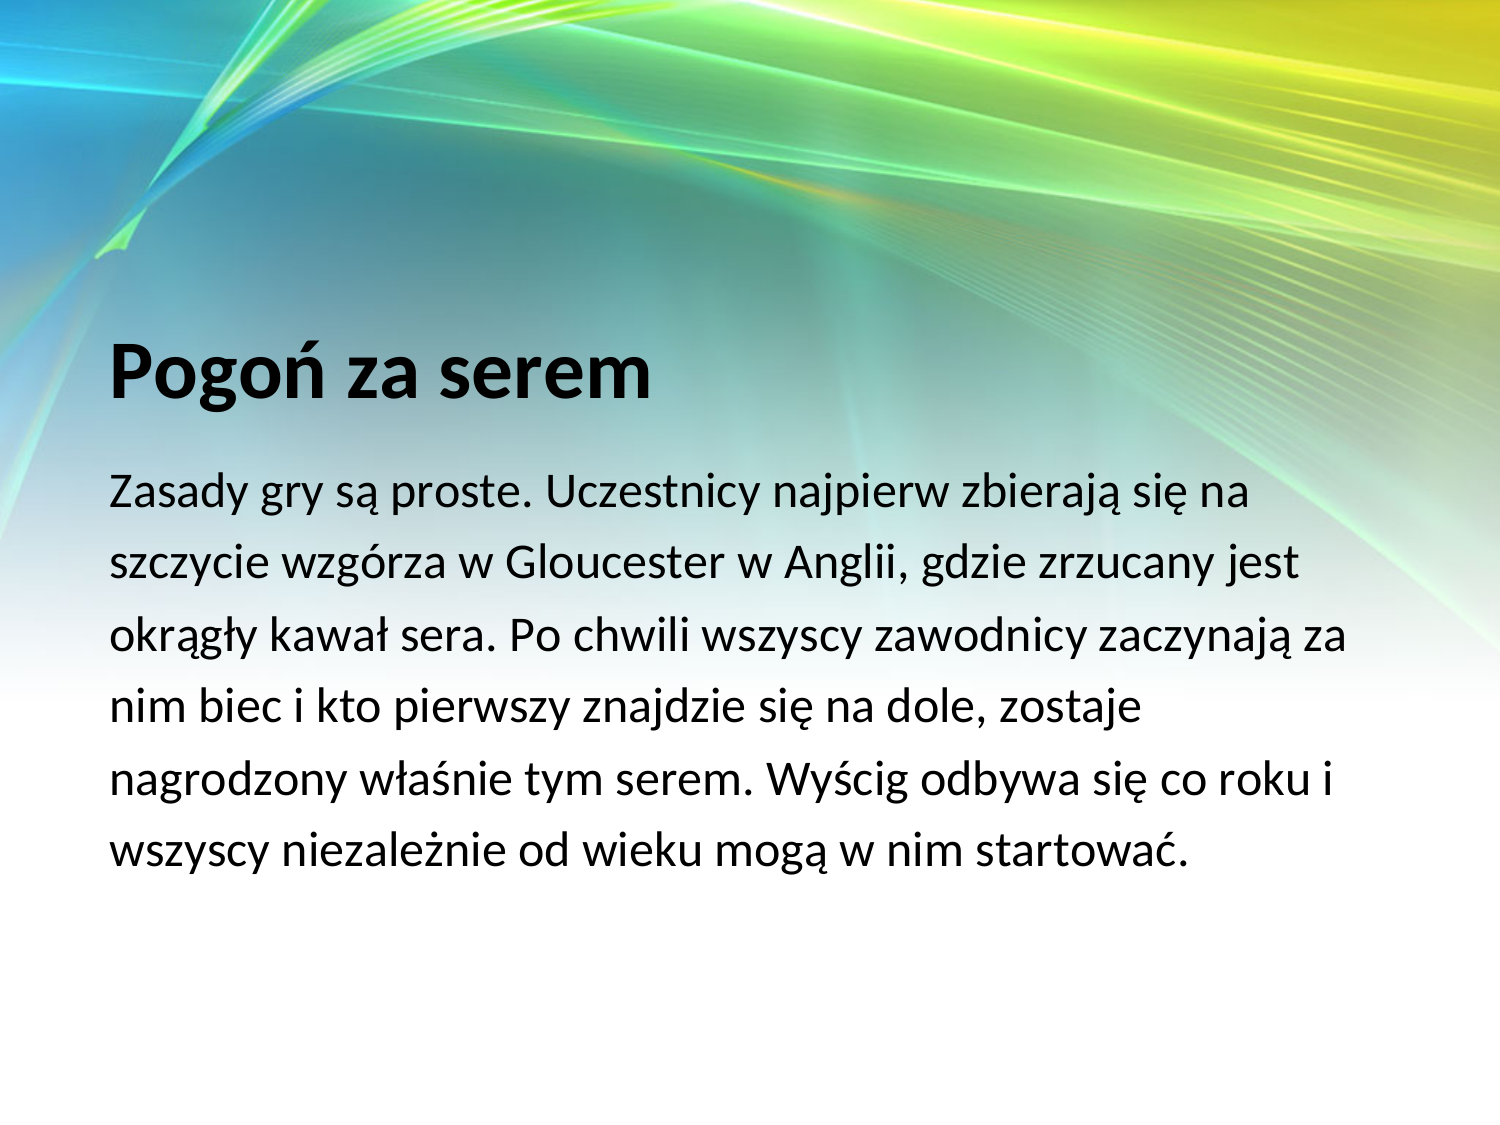

Pogoń za serem
Zasady gry są proste. Uczestnicy najpierw zbierają się na szczycie wzgórza w Gloucester w Anglii, gdzie zrzucany jest okrągły kawał sera. Po chwili wszyscy zawodnicy zaczynają za nim biec i kto pierwszy znajdzie się na dole, zostaje nagrodzony właśnie tym serem. Wyścig odbywa się co roku i wszyscy niezależnie od wieku mogą w nim startować.